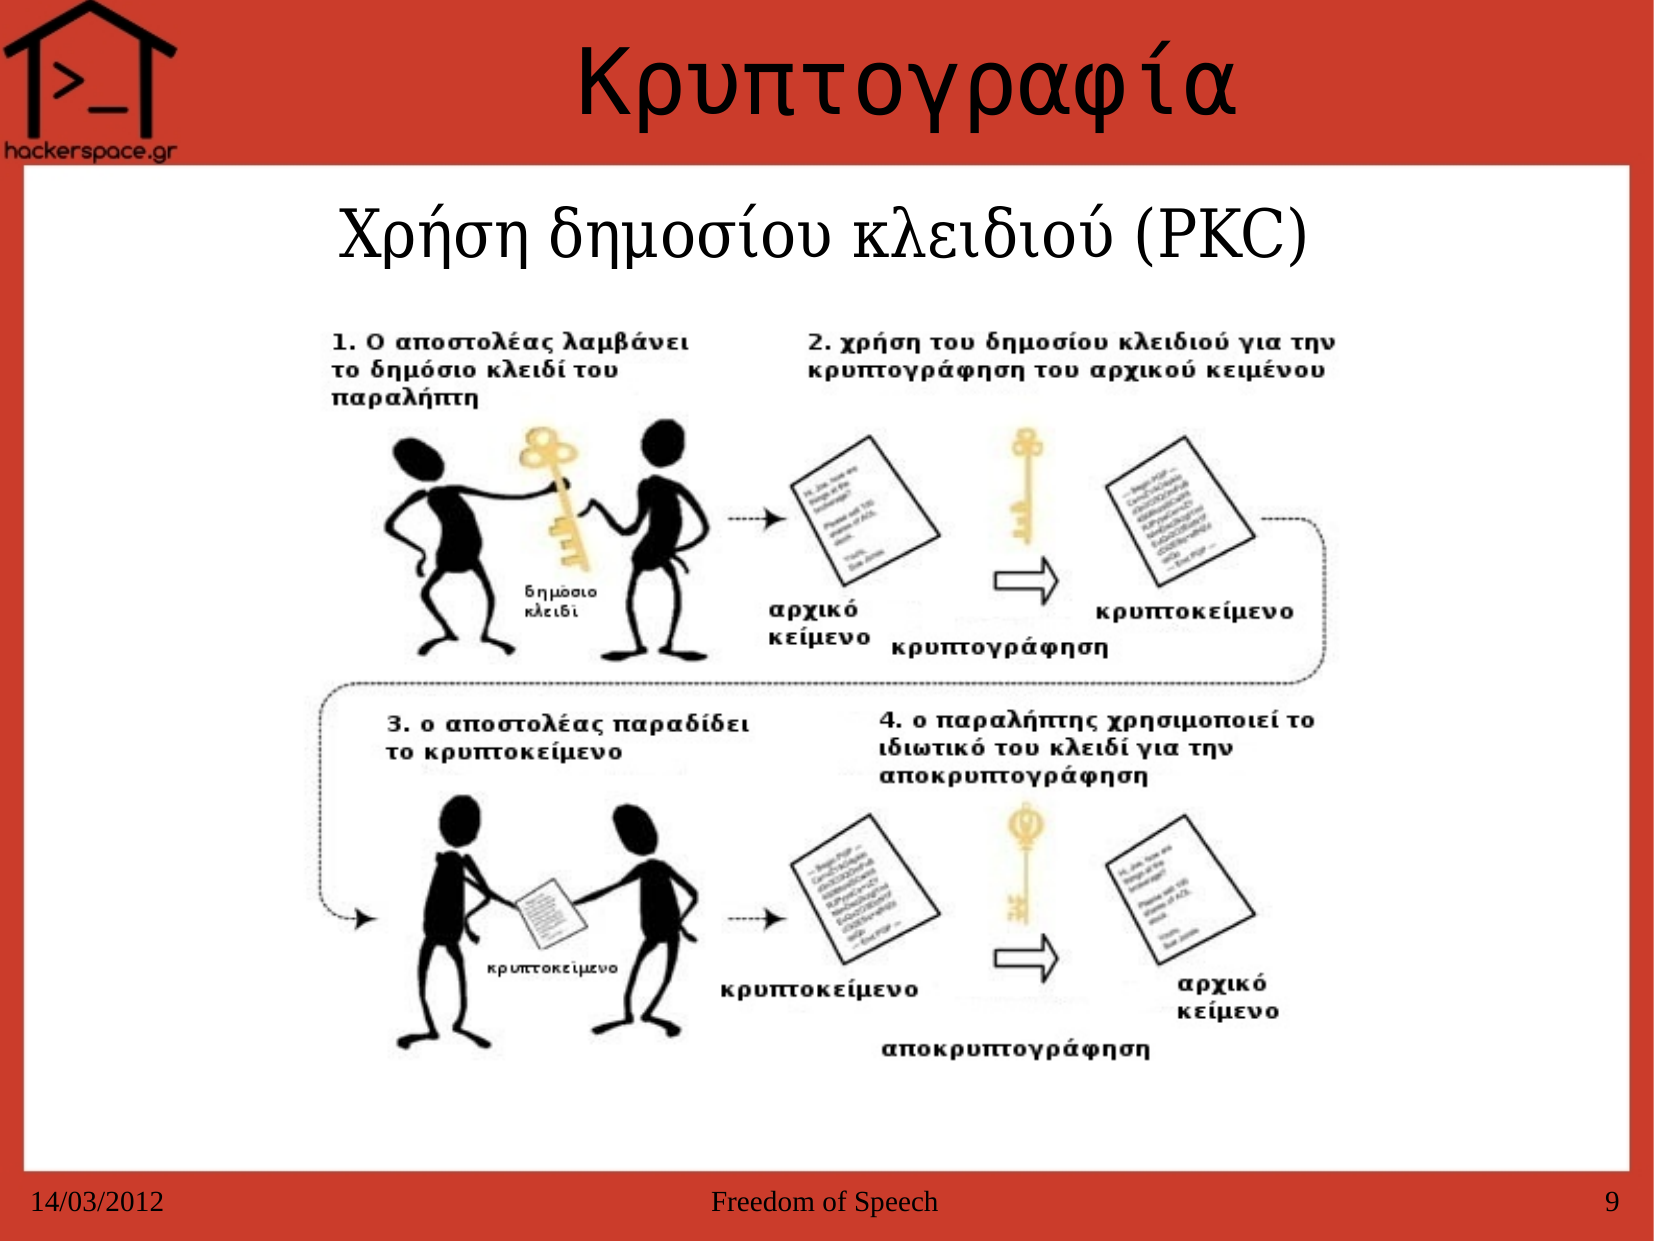

# Κρυπτογραφία
Χρήση δημοσίου κλειδιού (PKC)
14/03/2012
Freedom of Speech
9